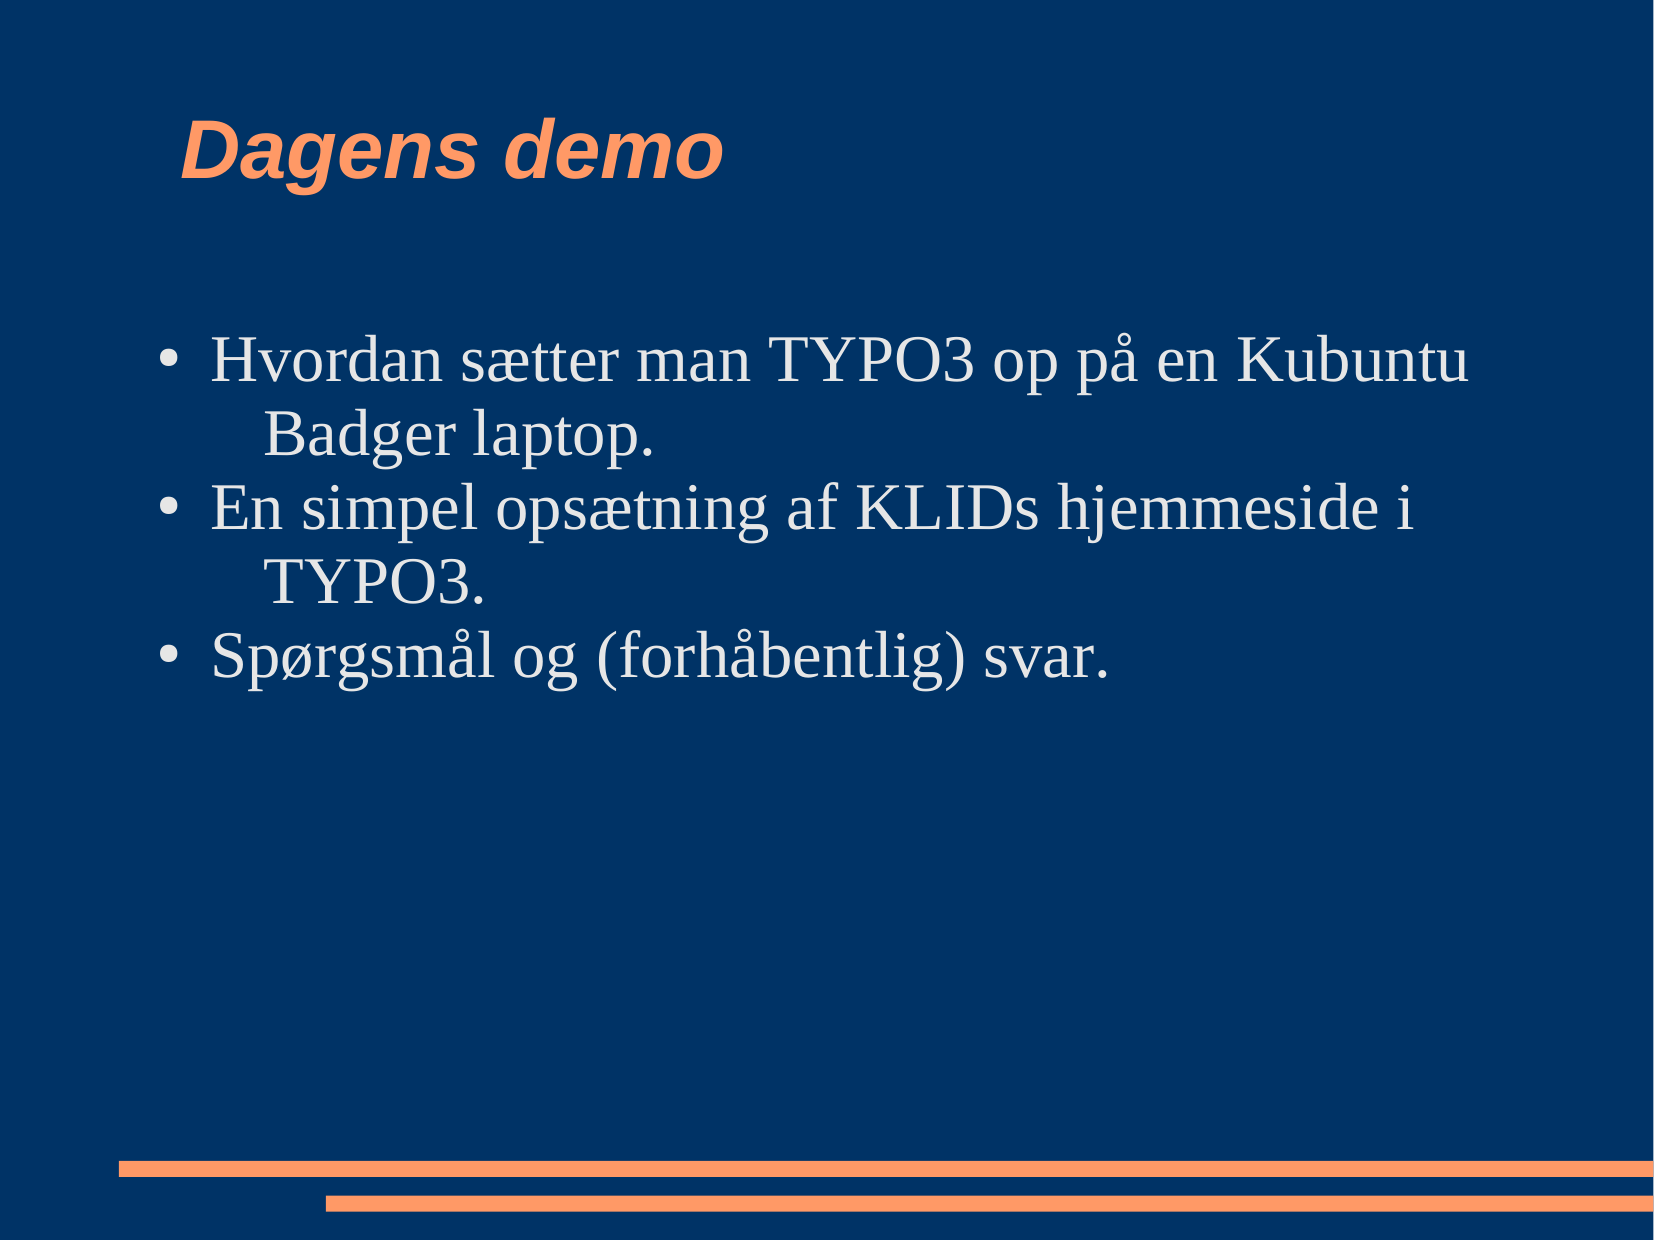

# Dagens demo
Hvordan sætter man TYPO3 op på en Kubuntu Badger laptop.
En simpel opsætning af KLIDs hjemmeside i TYPO3.
Spørgsmål og (forhåbentlig) svar.